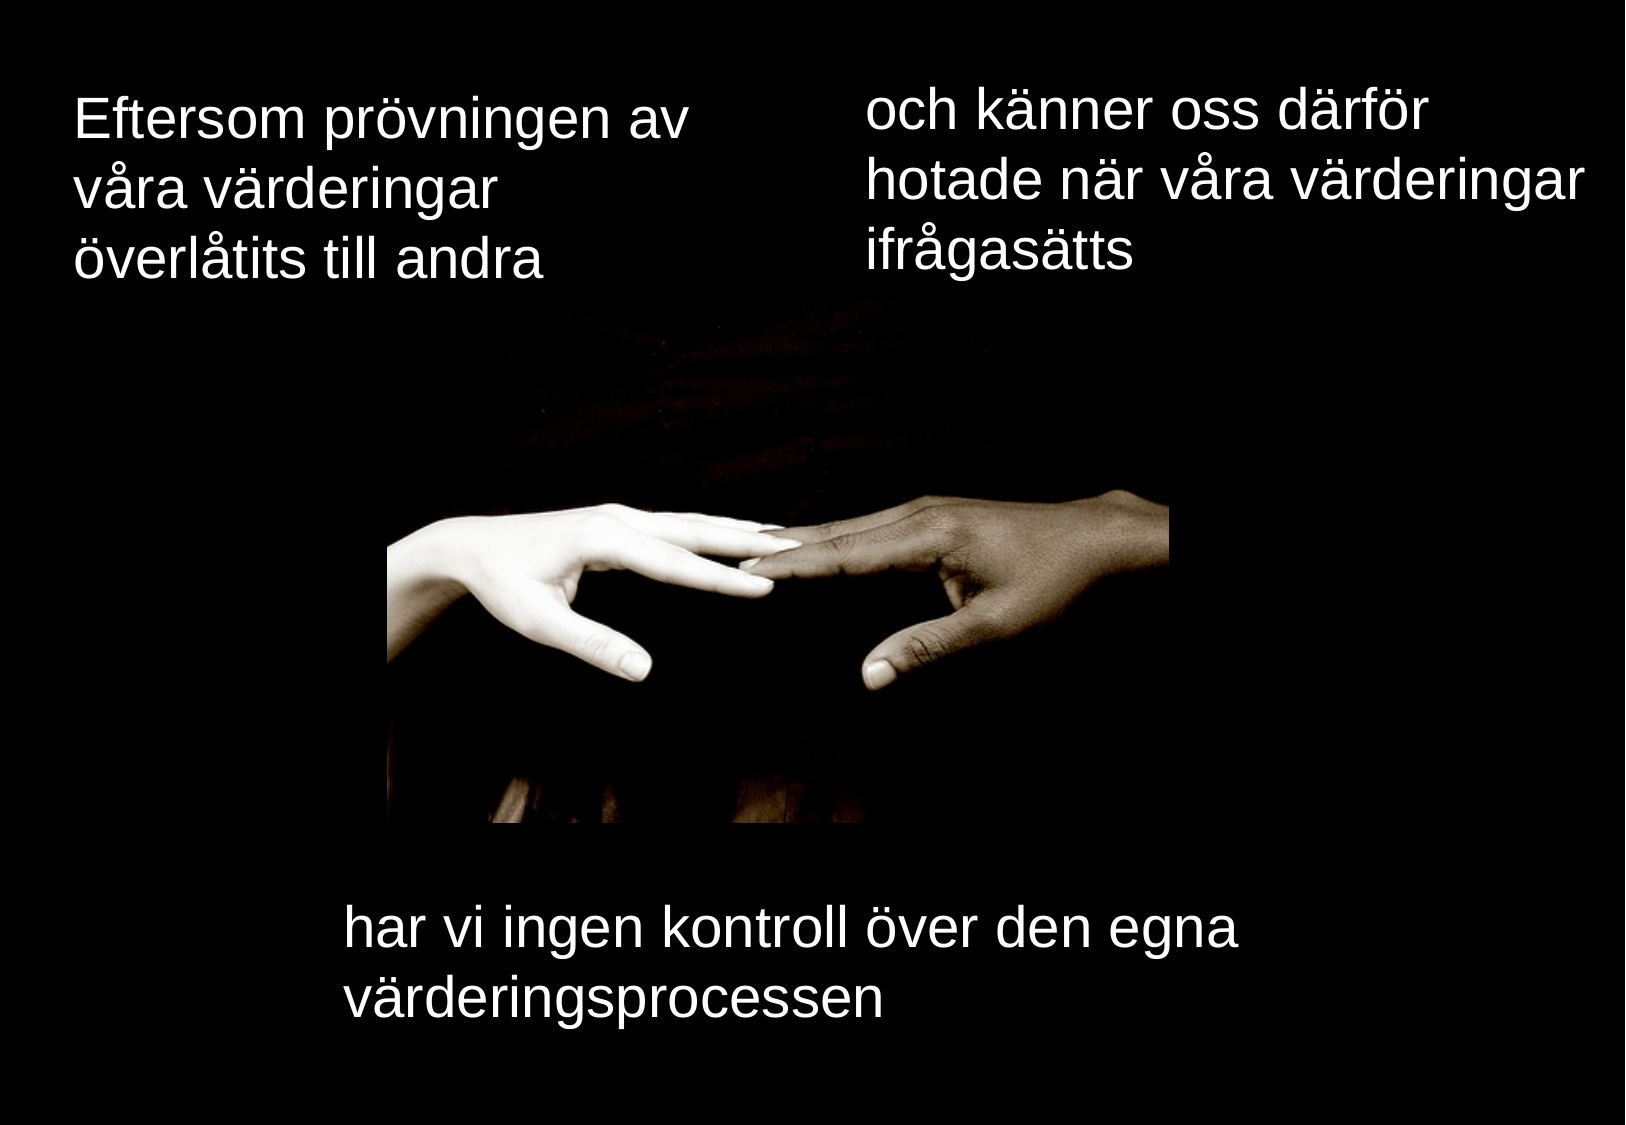

och känner oss därför hotade när våra värderingar ifrågasätts
Eftersom prövningen av våra värderingar överlåtits till andra
har vi ingen kontroll över den egna värderingsprocessen